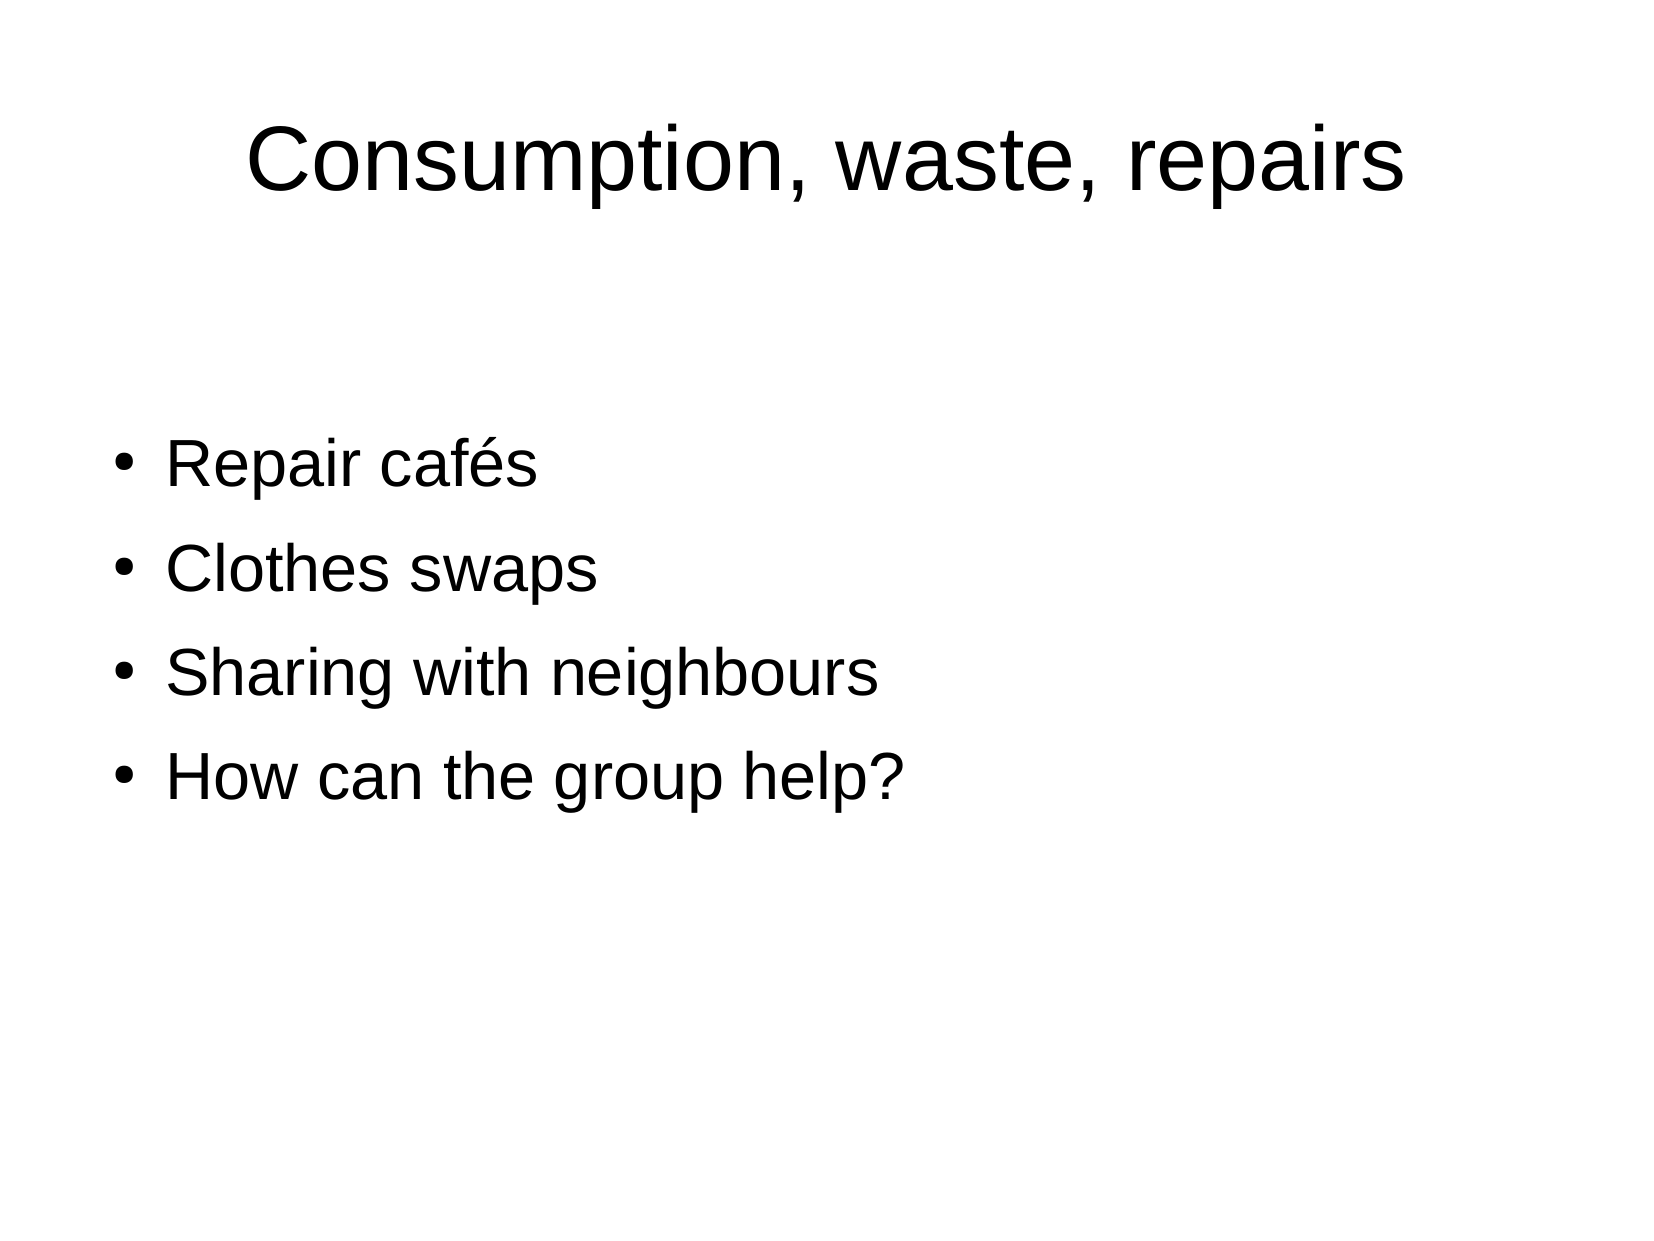

# Consumption, waste, repairs
Repair cafés
Clothes swaps
Sharing with neighbours
How can the group help?